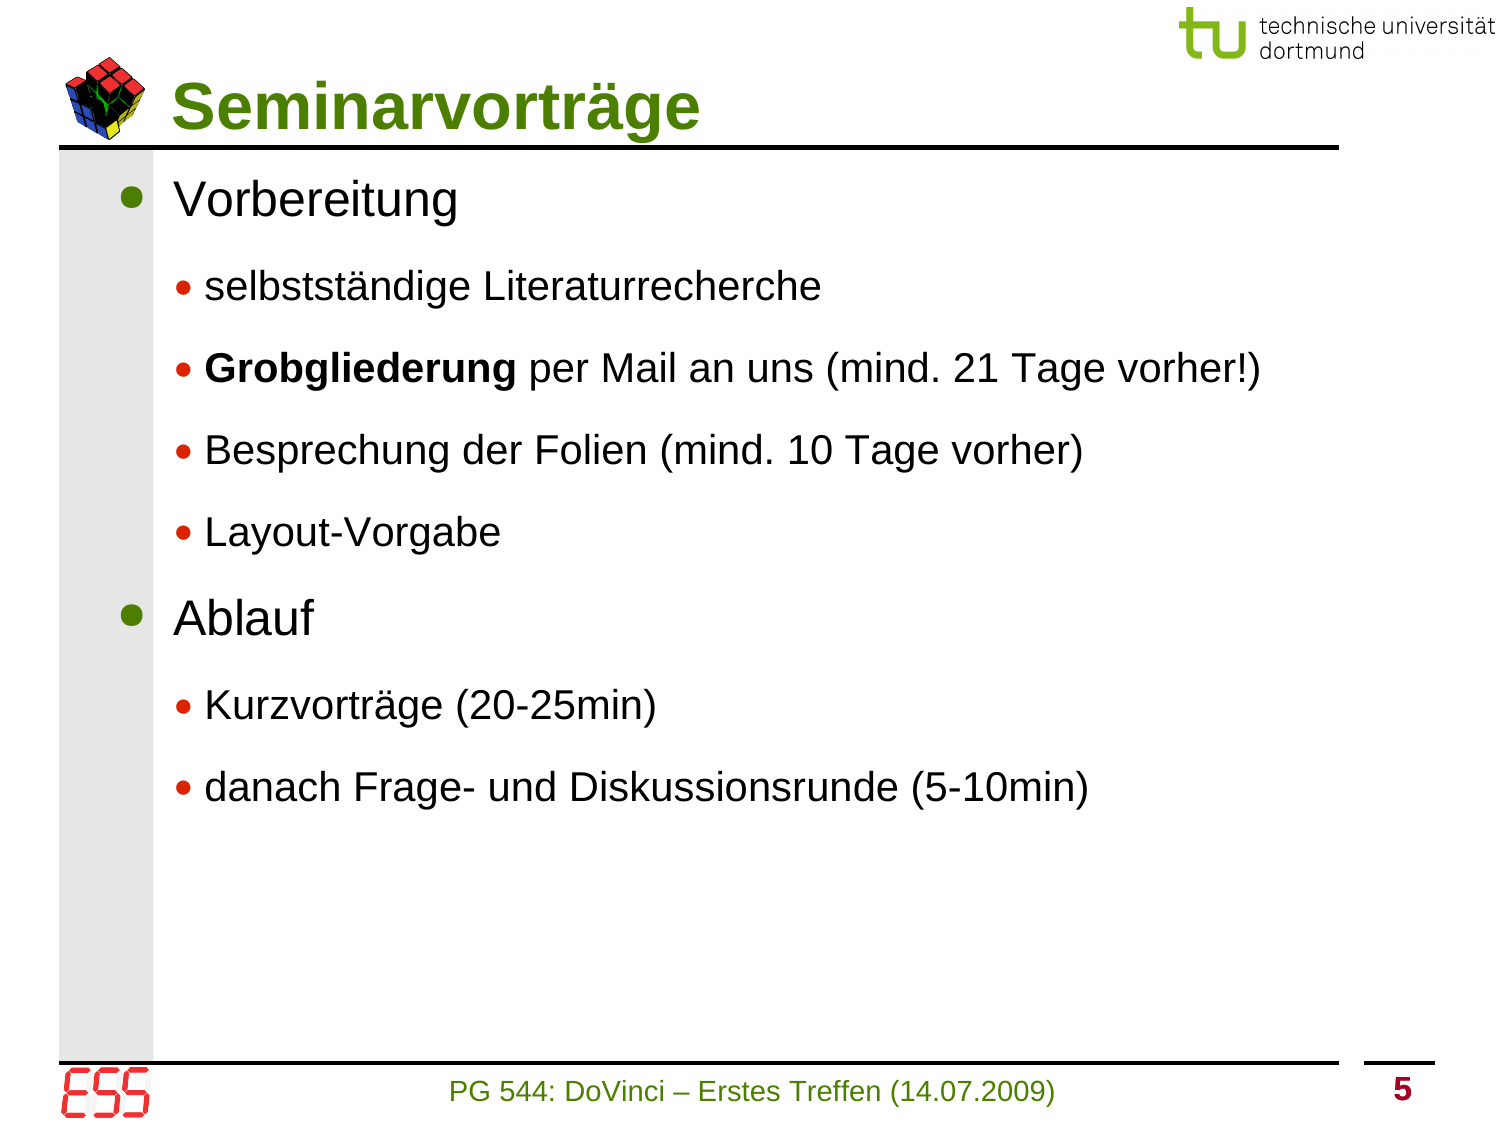

# Seminarvorträge
Vorbereitung
selbstständige Literaturrecherche
Grobgliederung per Mail an uns (mind. 21 Tage vorher!)
Besprechung der Folien (mind. 10 Tage vorher)
Layout-Vorgabe
Ablauf
Kurzvorträge (20-25min)
danach Frage- und Diskussionsrunde (5-10min)